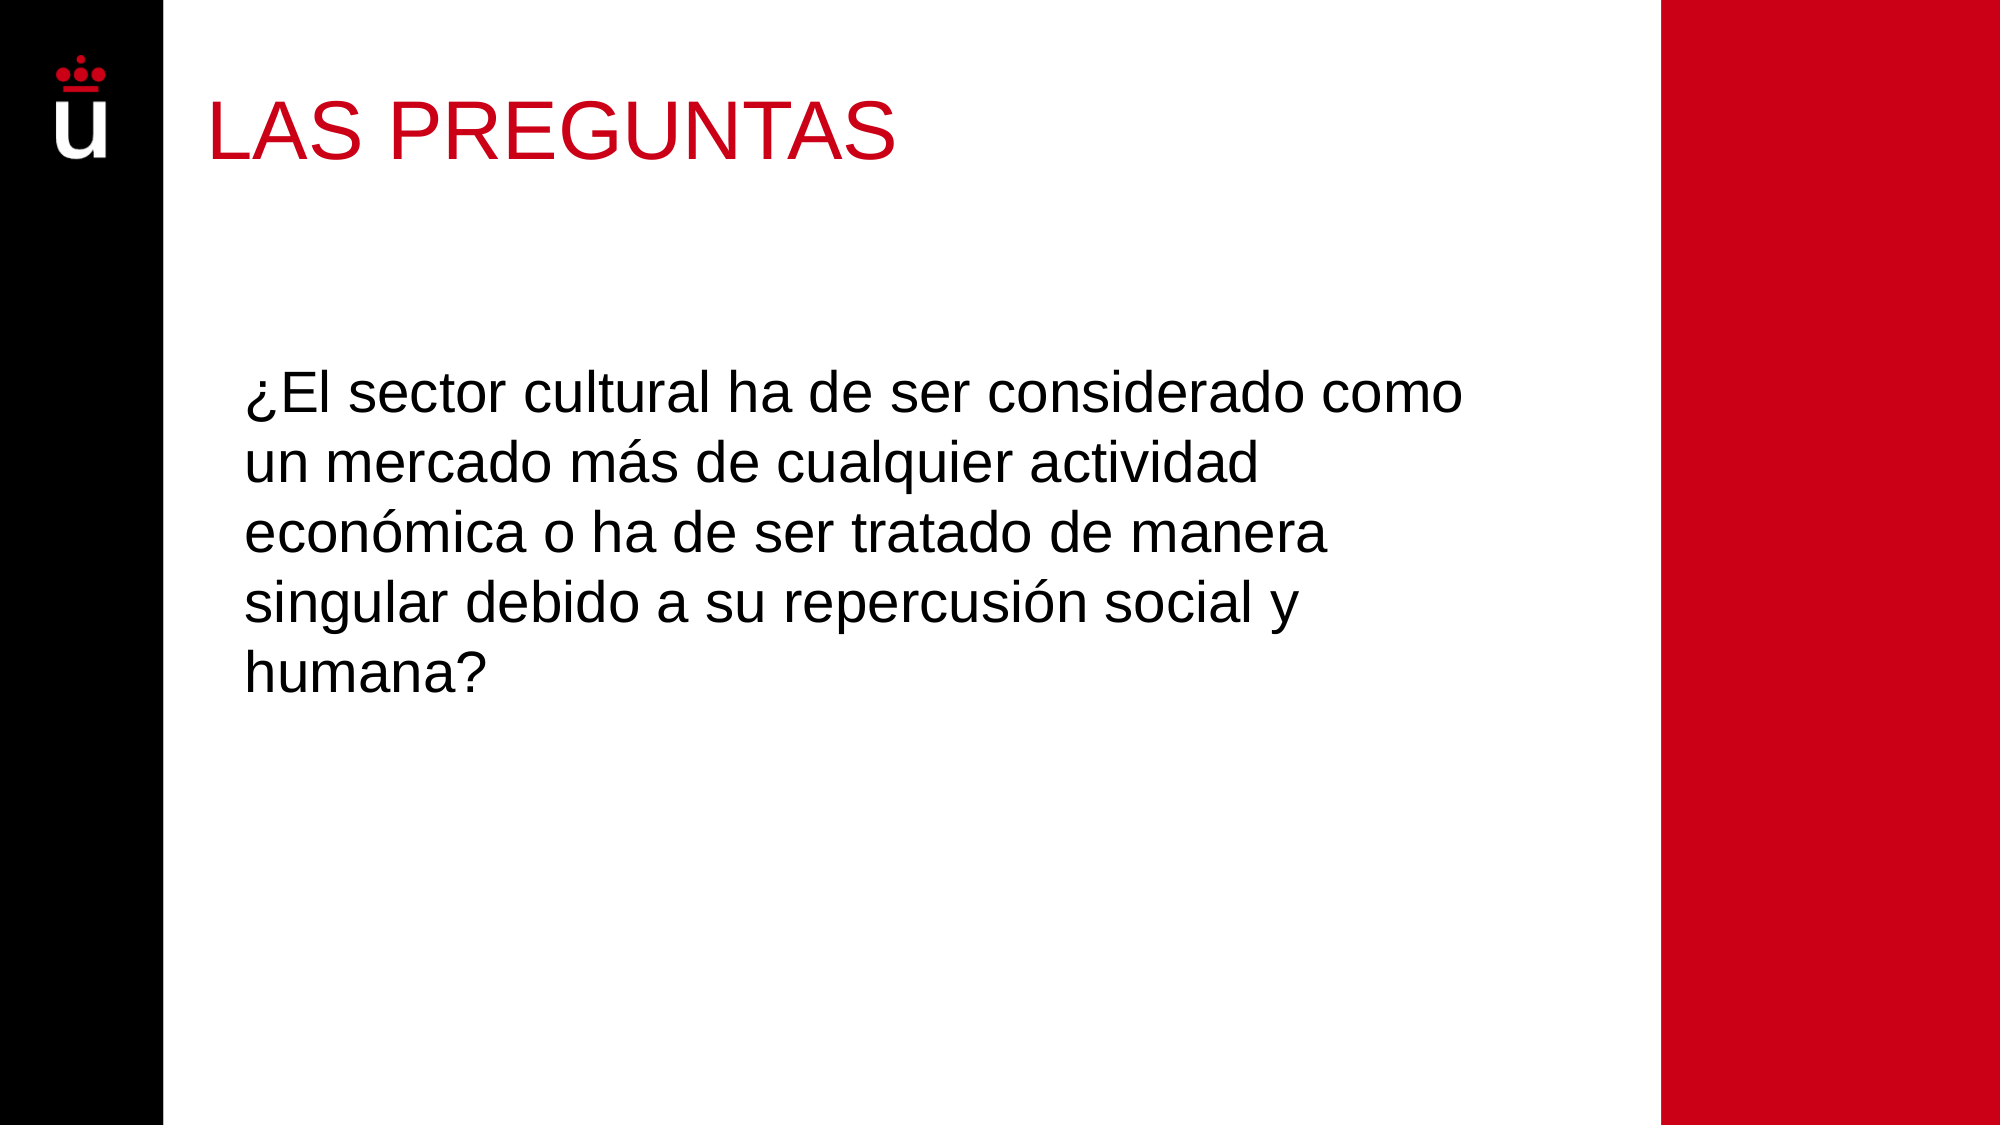

LAS PREGUNTAS
# ¿El sector cultural ha de ser considerado como un mercado más de cualquier actividad económica o ha de ser tratado de manera singular debido a su repercusión social y humana?